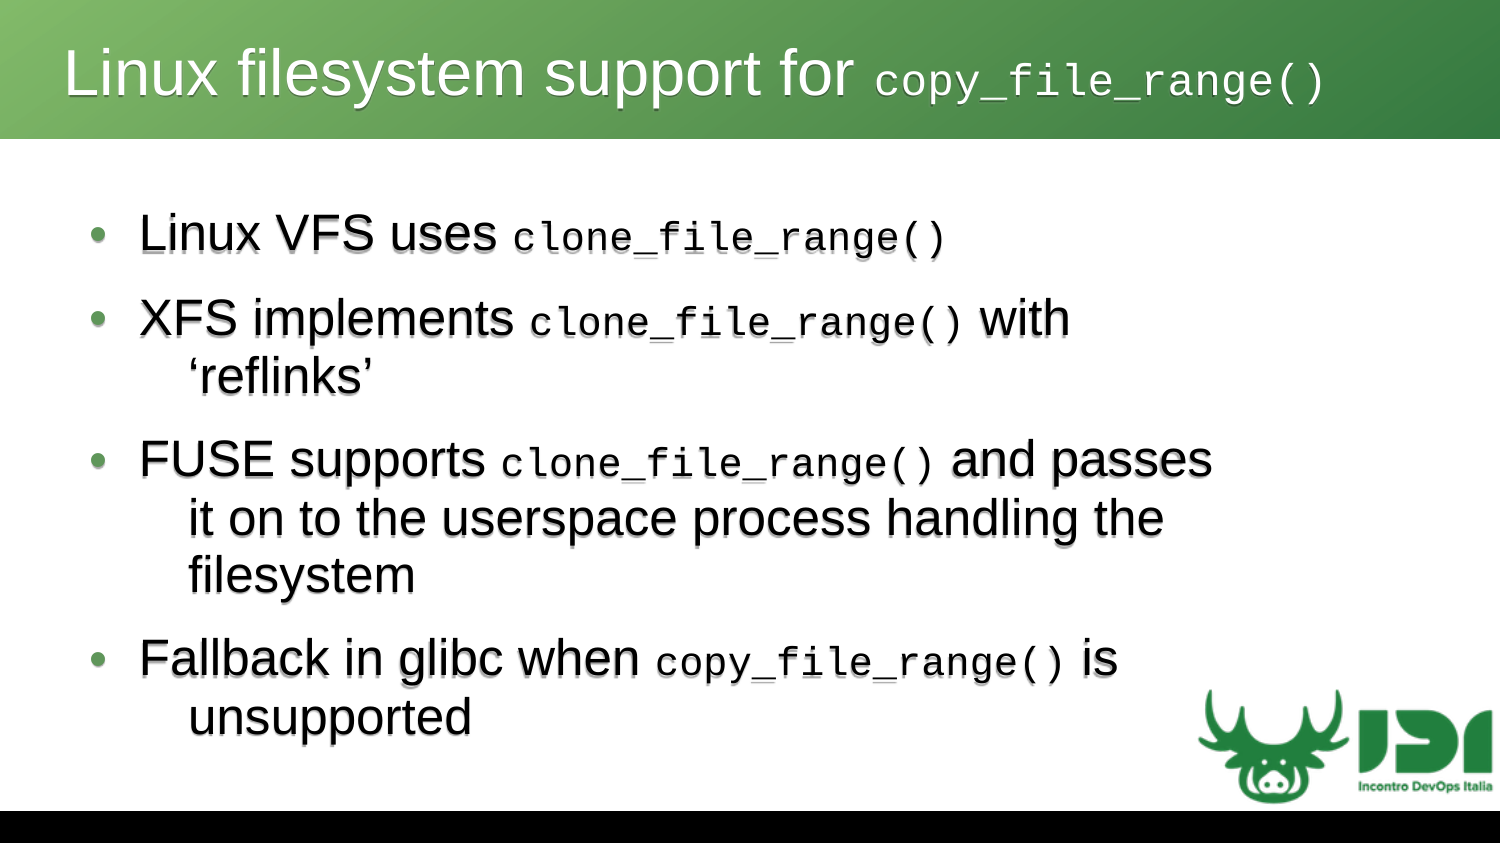

# Linux filesystem support for copy_file_range()
Linux VFS uses clone_file_range()
XFS implements clone_file_range() with ‘reflinks’
FUSE supports clone_file_range() and passes it on to the userspace process handling the filesystem
Fallback in glibc when copy_file_range() is unsupported